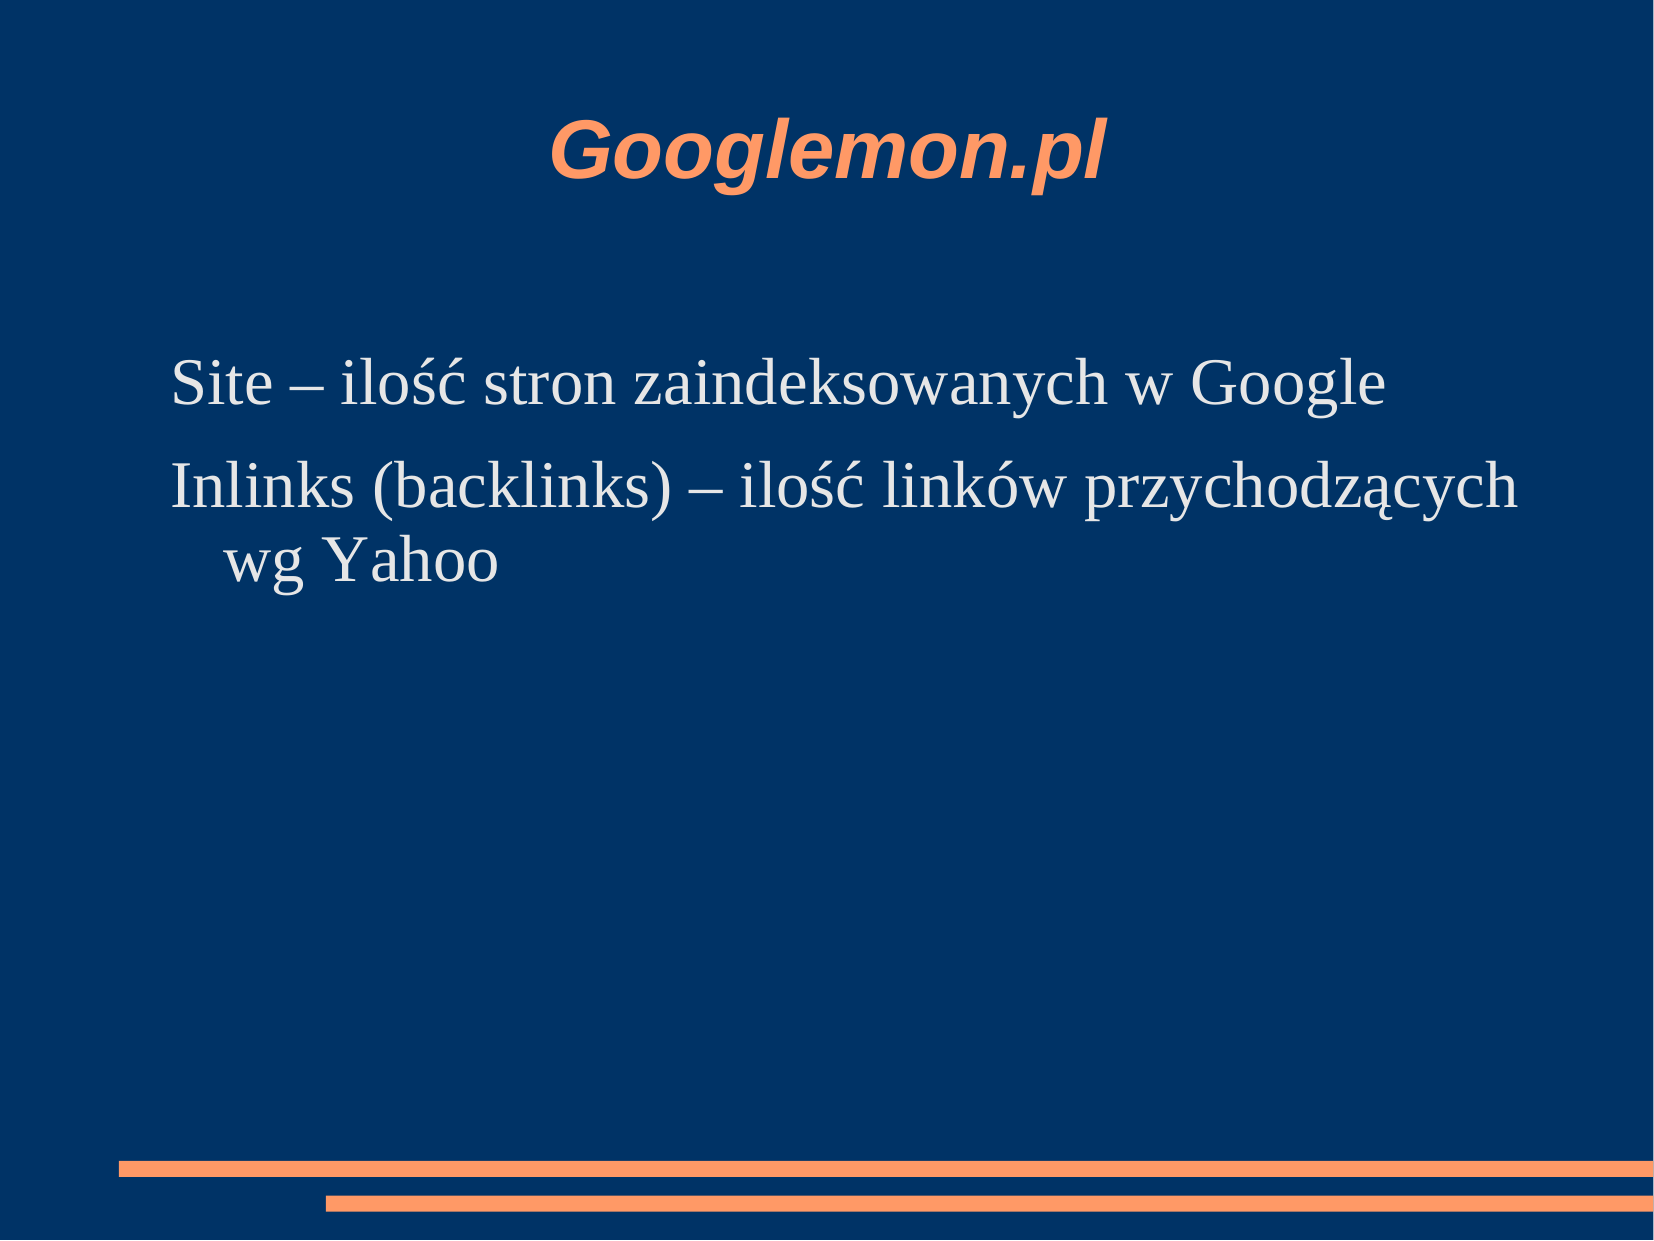

# Googlemon.pl
Site – ilość stron zaindeksowanych w Google
Inlinks (backlinks) – ilość linków przychodzących wg Yahoo